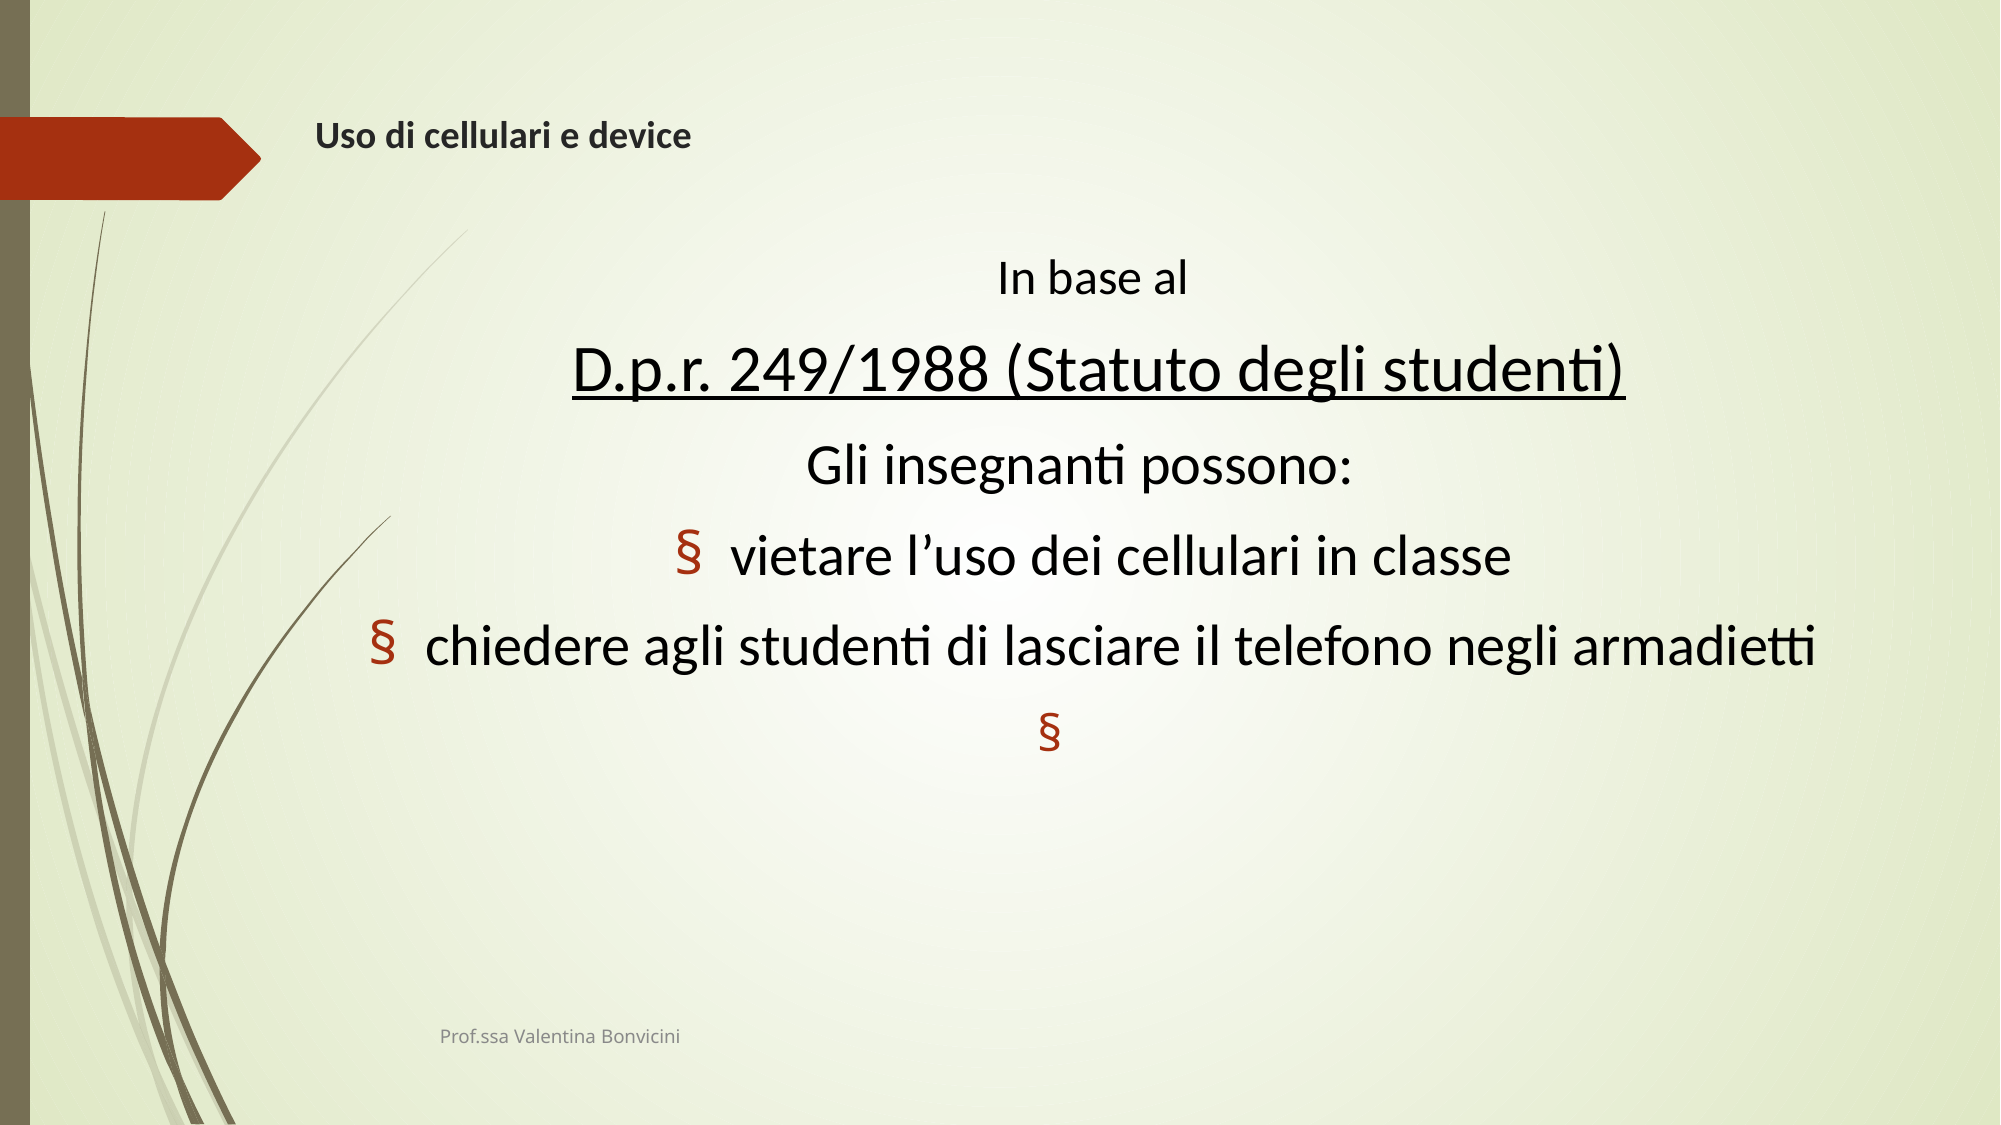

Uso di cellulari e device
# In base al
 D.p.r. 249/1988 (Statuto degli studenti)
Gli insegnanti possono:
vietare l’uso dei cellulari in classe
chiedere agli studenti di lasciare il telefono negli armadietti
Prof.ssa Valentina Bonvicini